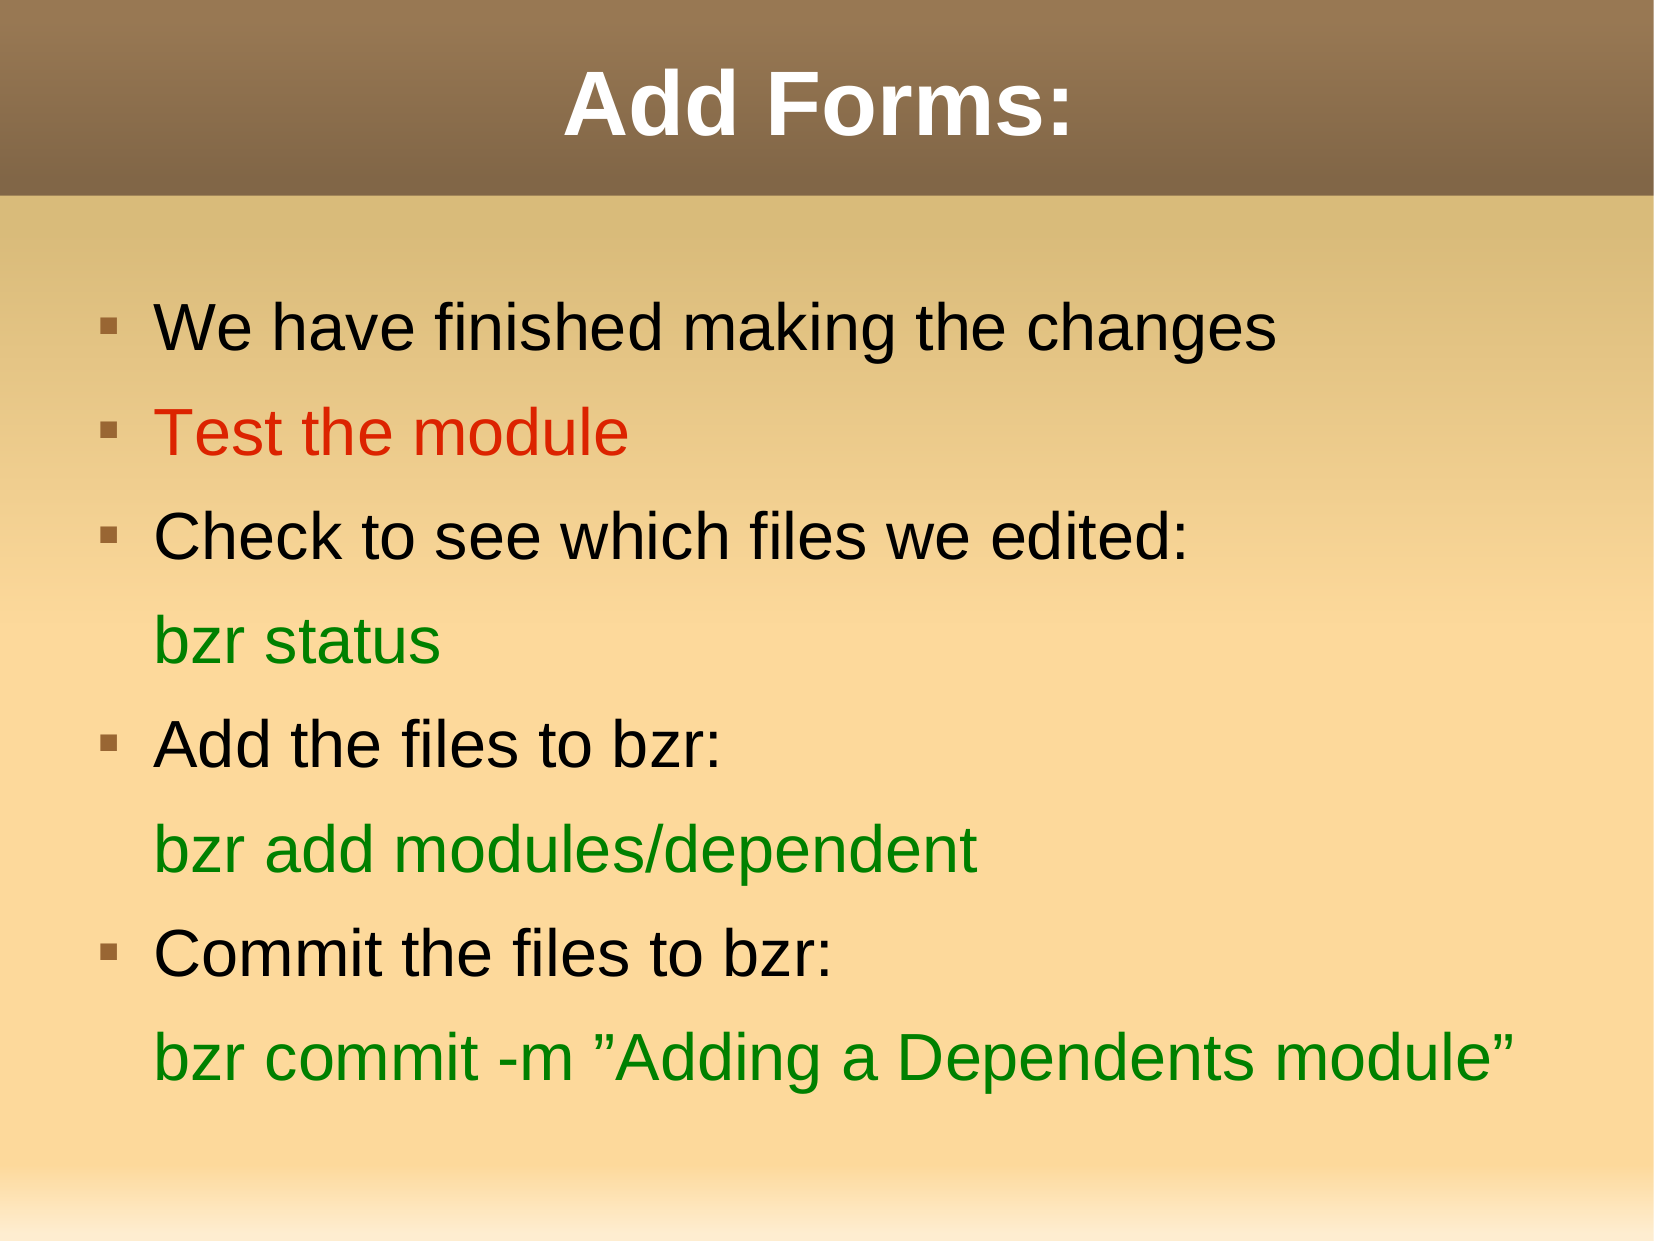

# Add Forms:
We have finished making the changes
Test the module
Check to see which files we edited:
bzr status
Add the files to bzr:
bzr add modules/dependent
Commit the files to bzr:
bzr commit -m ”Adding a Dependents module”